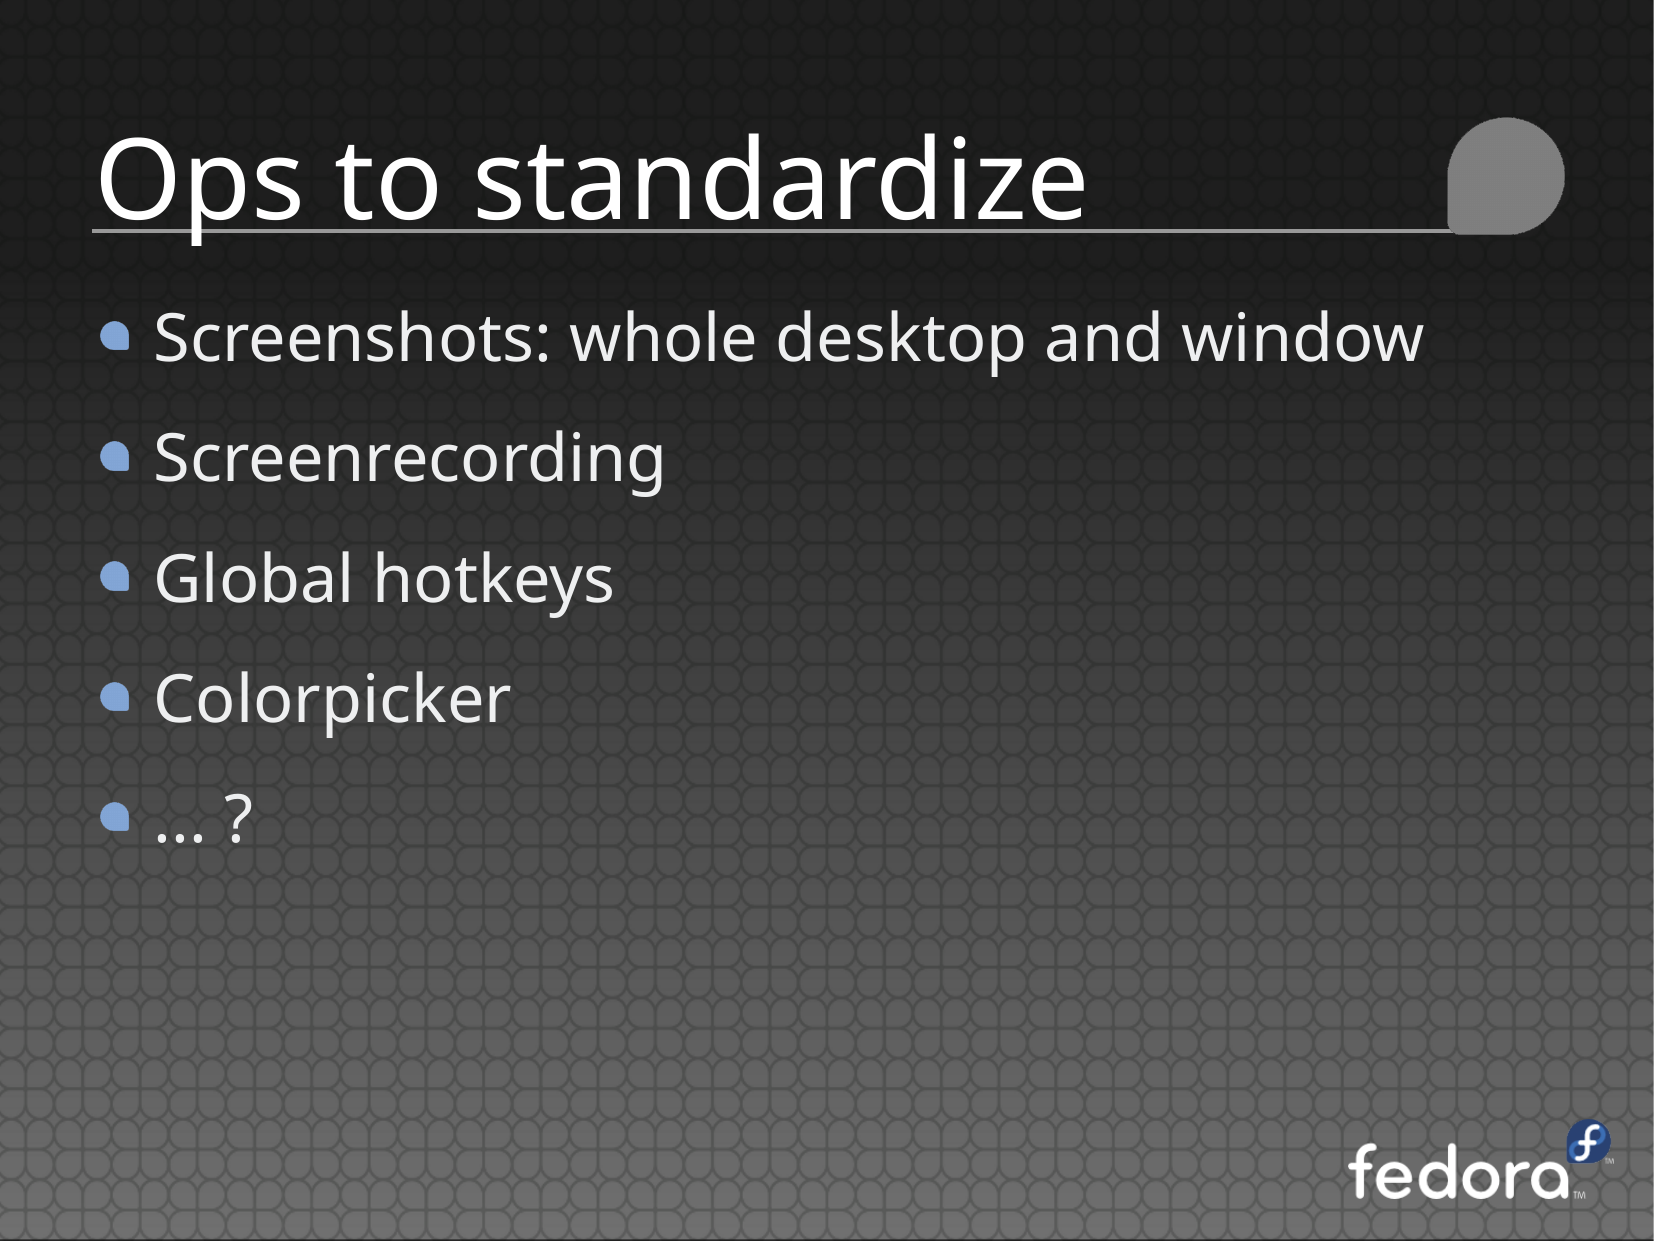

Ops to standardize
# Screenshots: whole desktop and window
Screenrecording
Global hotkeys
Colorpicker
... ?